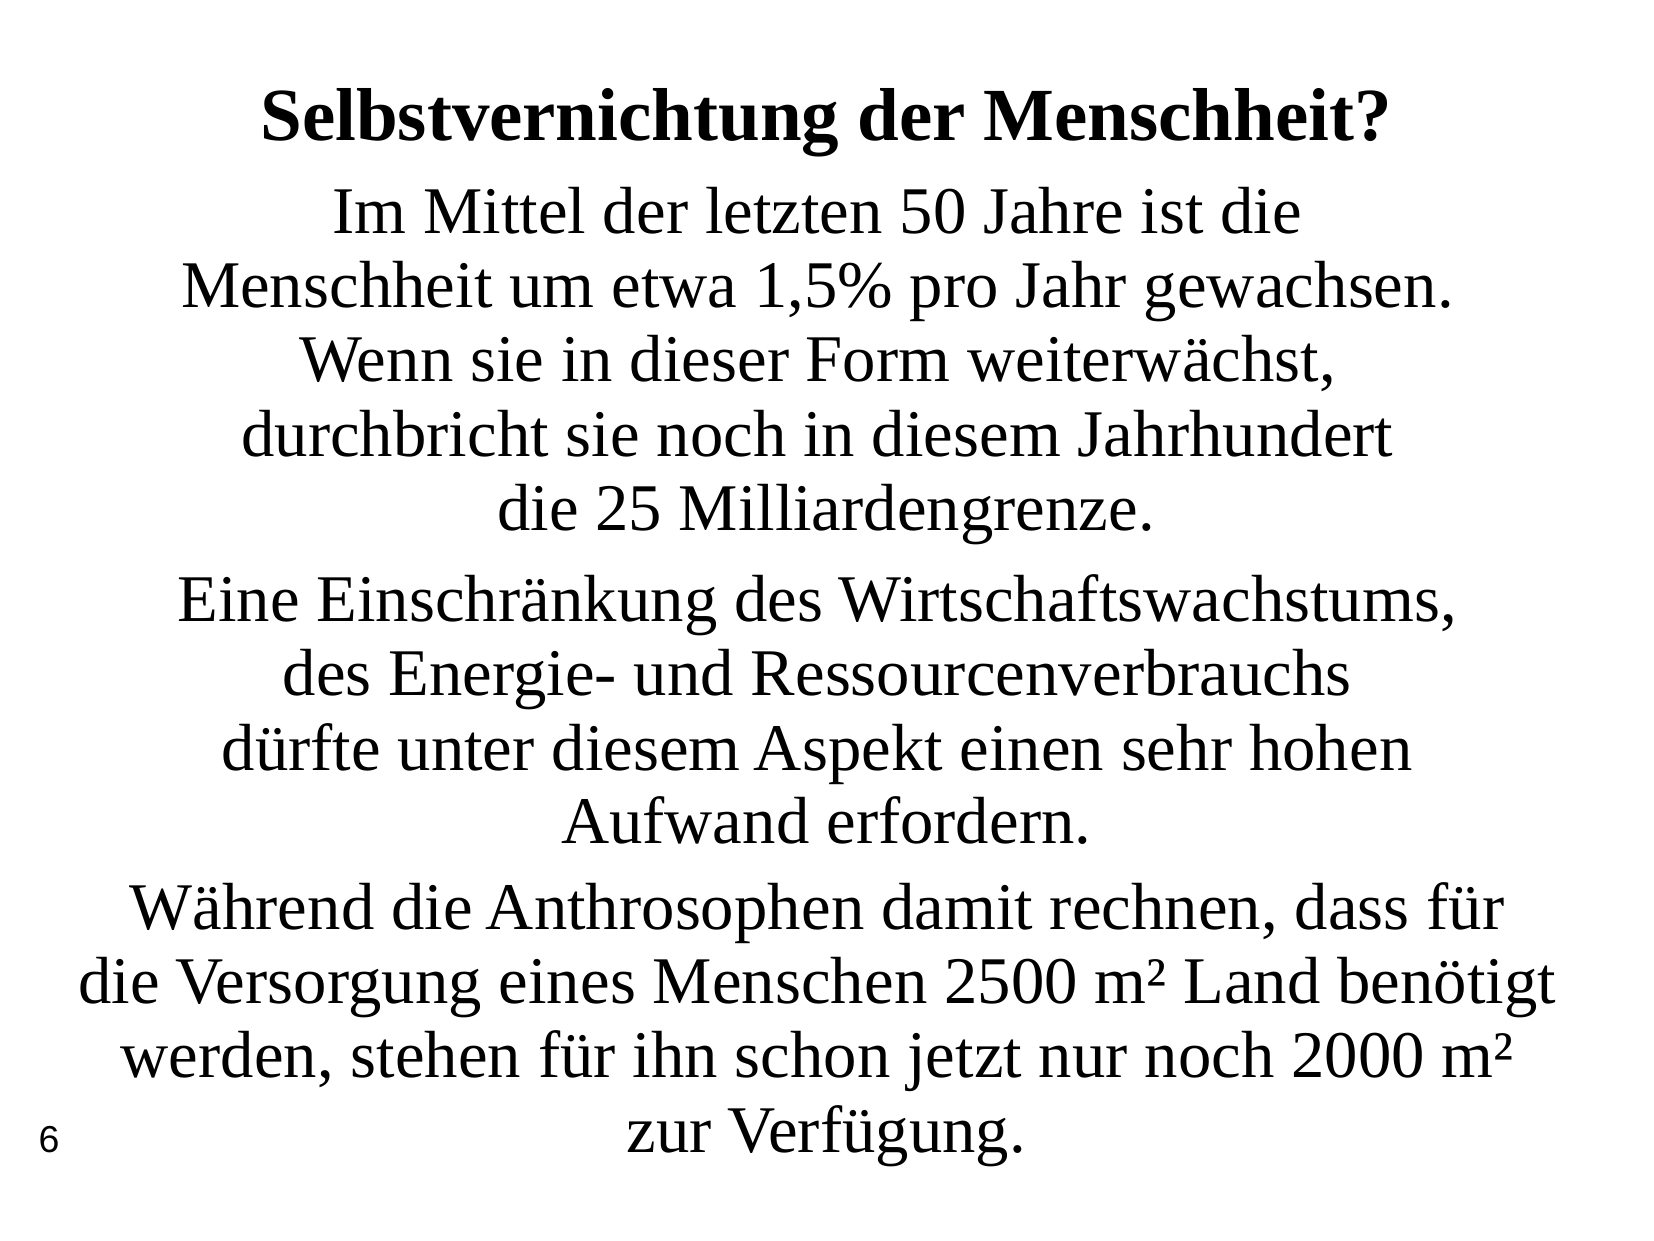

Selbstvernichtung der Menschheit?
Im Mittel der letzten 50 Jahre ist die
Menschheit um etwa 1,5% pro Jahr gewachsen.
Wenn sie in dieser Form weiterwächst,
durchbricht sie noch in diesem Jahrhundert
die 25 Milliardengrenze.
Eine Einschränkung des Wirtschaftswachstums,
des Energie- und Ressourcenverbrauchs
dürfte unter diesem Aspekt einen sehr hohen
Aufwand erfordern.
Während die Anthrosophen damit rechnen, dass für
die Versorgung eines Menschen 2500 m² Land benötigt
werden, stehen für ihn schon jetzt nur noch 2000 m²
zur Verfügung.